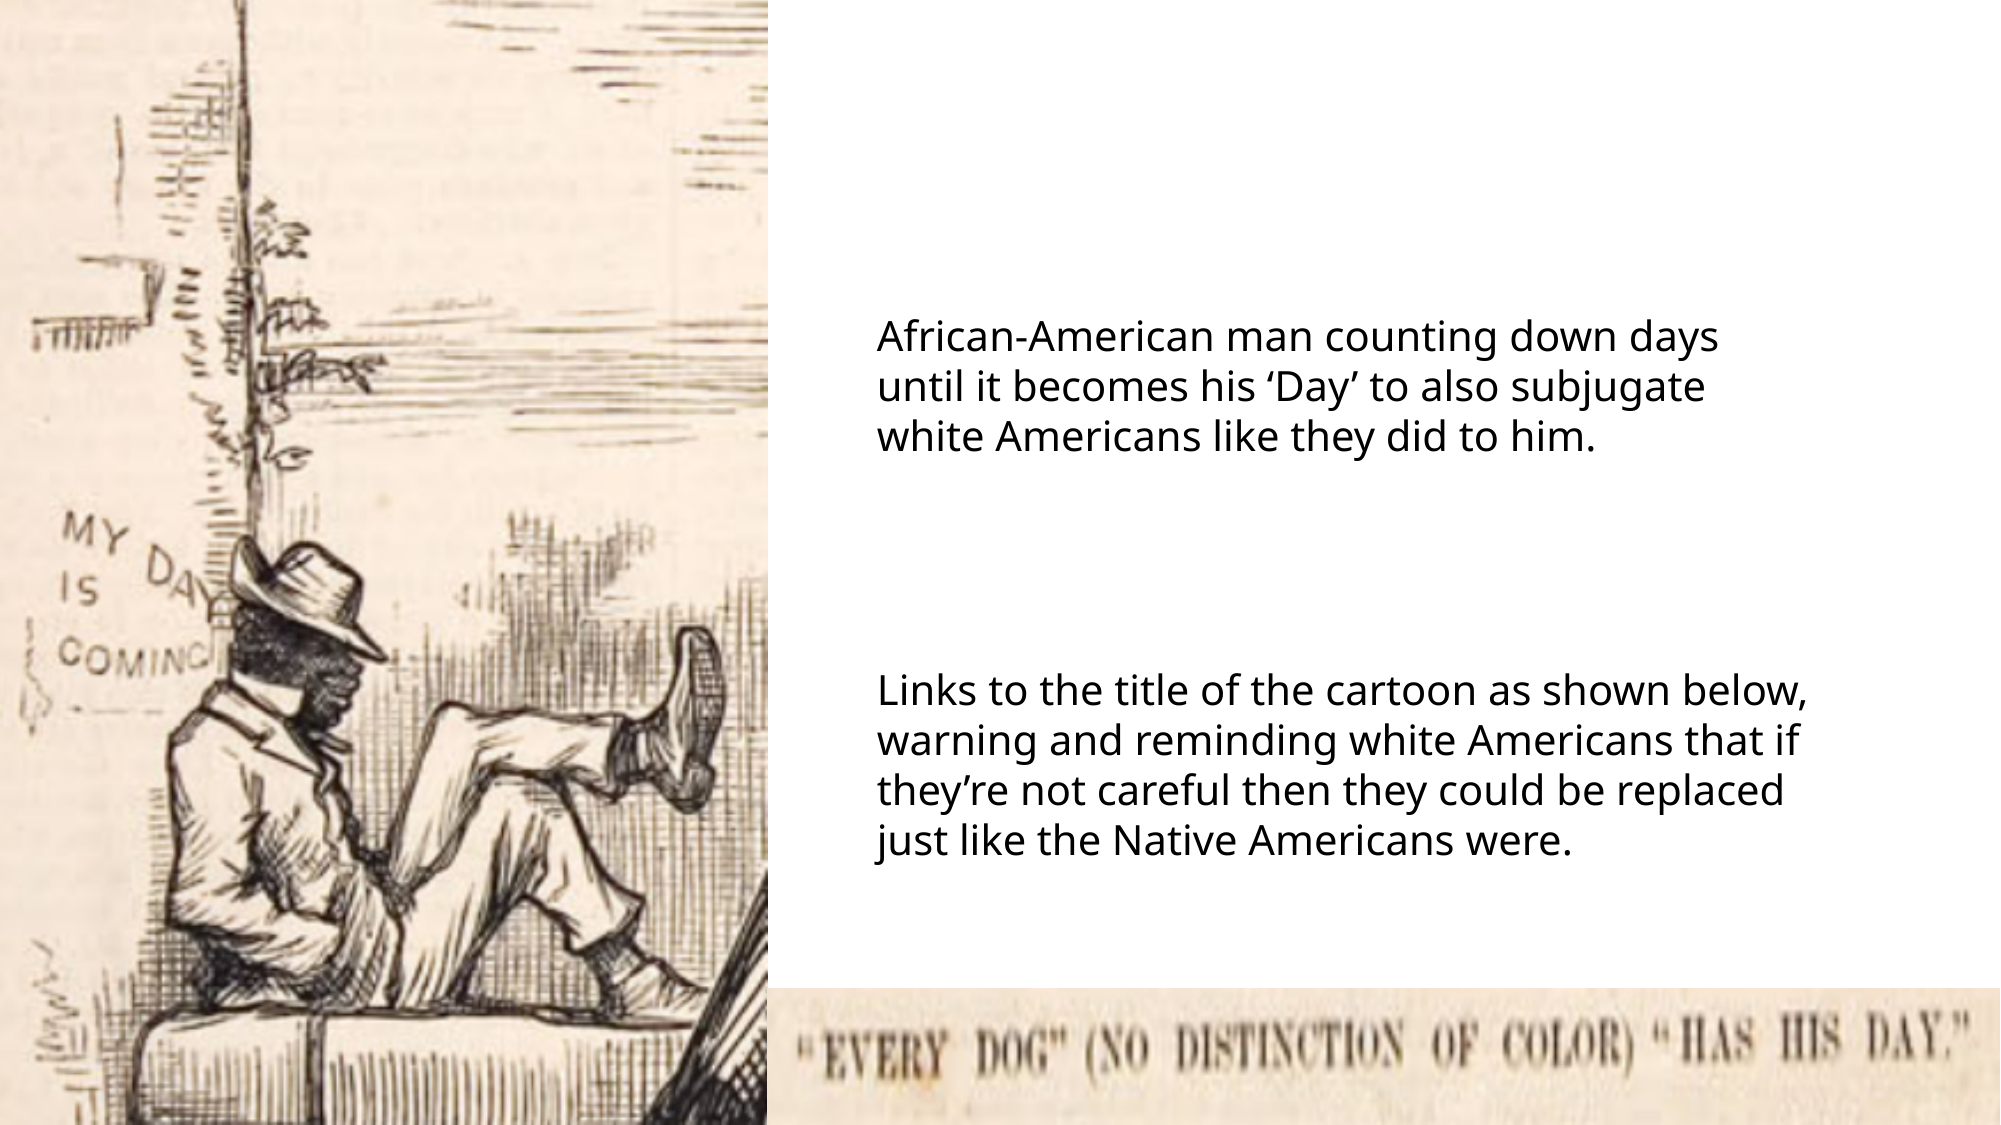

African-American man counting down days until it becomes his ‘Day’ to also subjugate white Americans like they did to him.
Links to the title of the cartoon as shown below, warning and reminding white Americans that if they’re not careful then they could be replaced just like the Native Americans were.